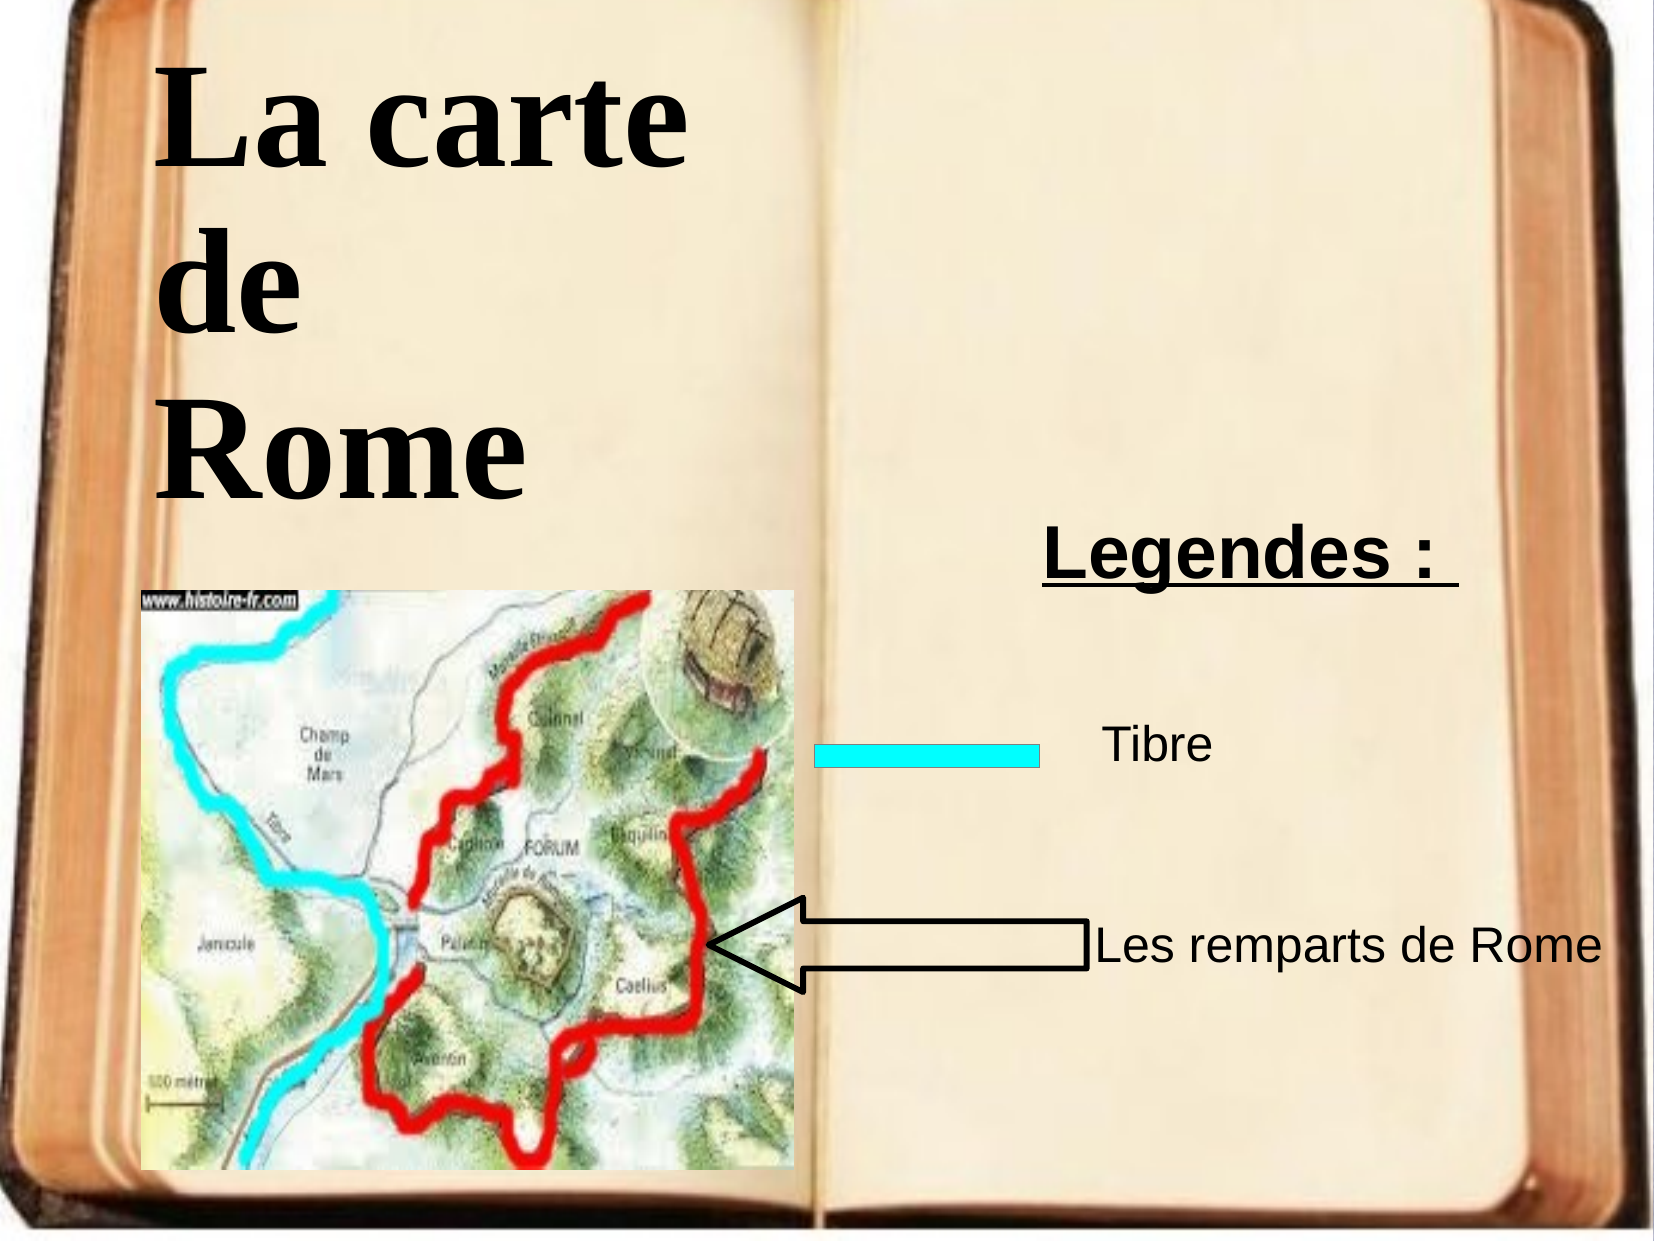

# La carte de Rome
Legendes :
Tibre
Les remparts de Rome